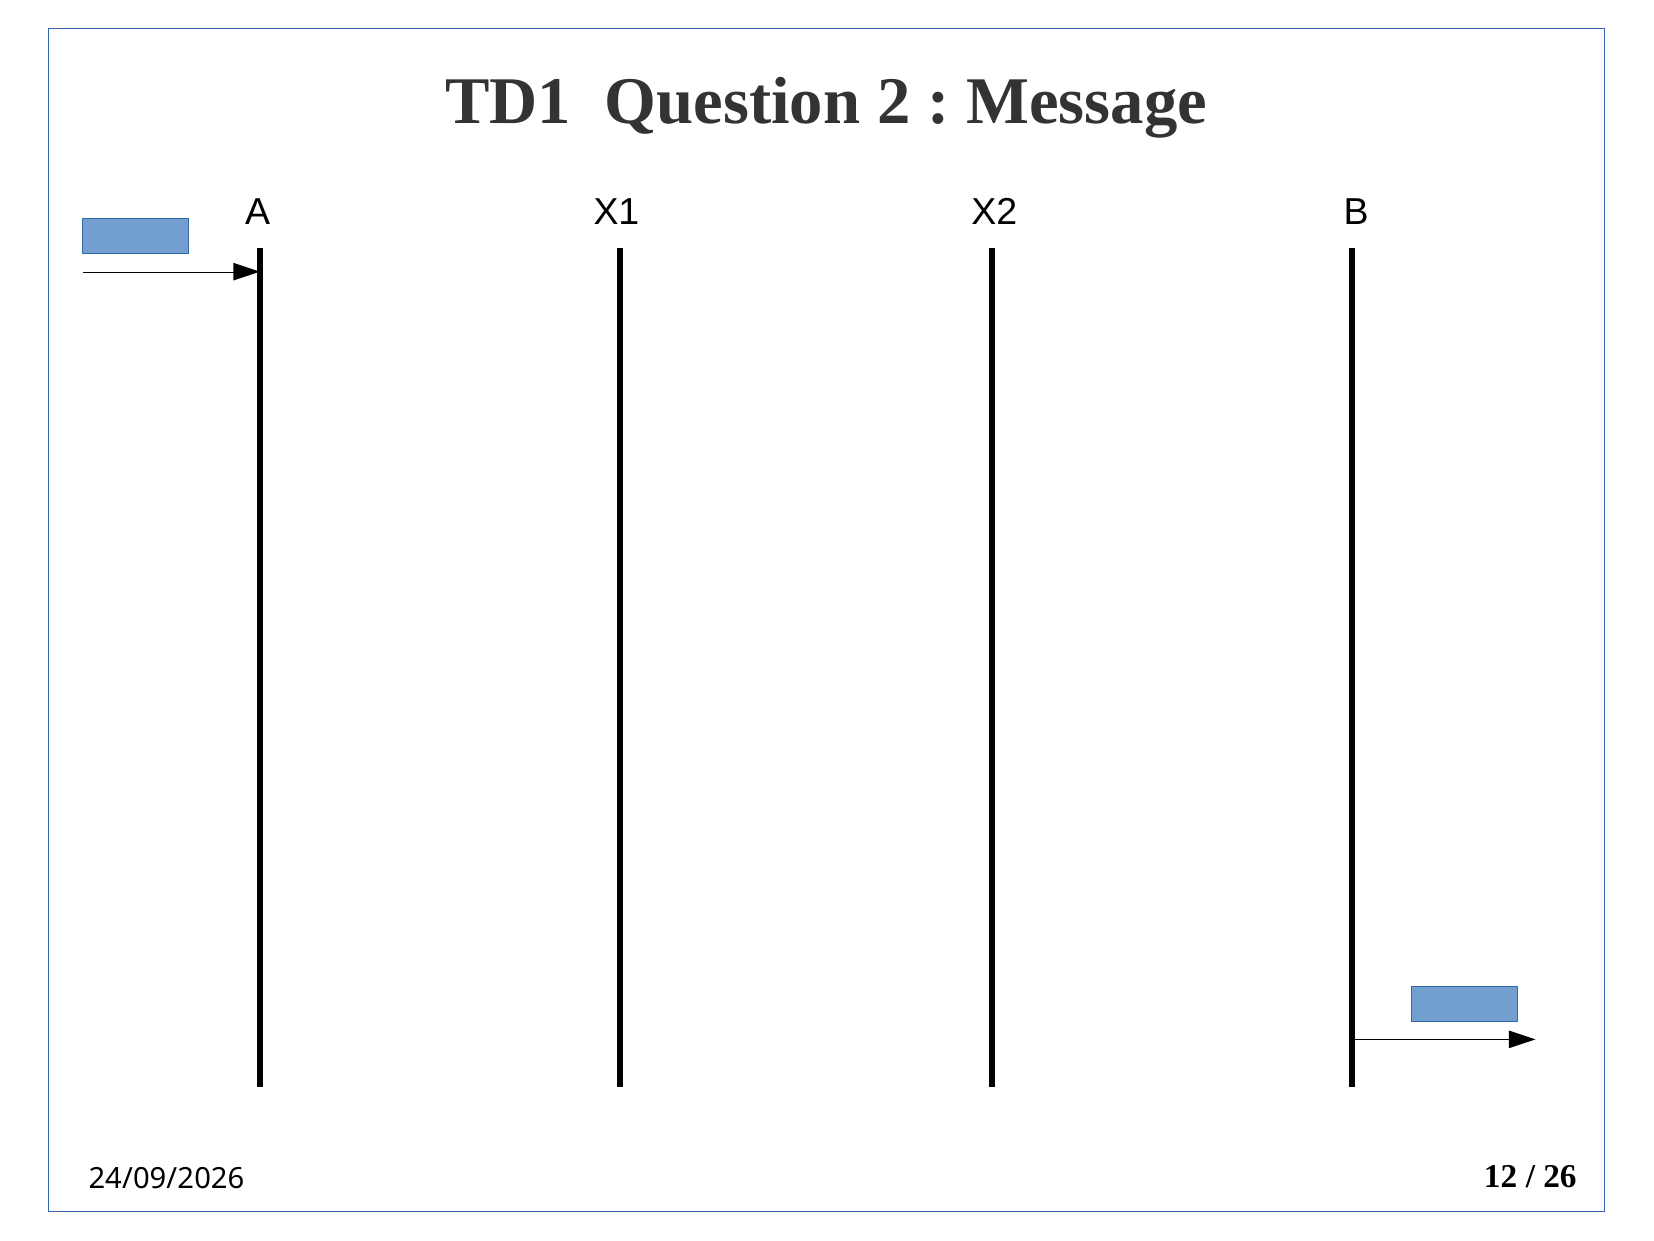

# TD1 Question 2 : Message
A
X1
X2
B
12